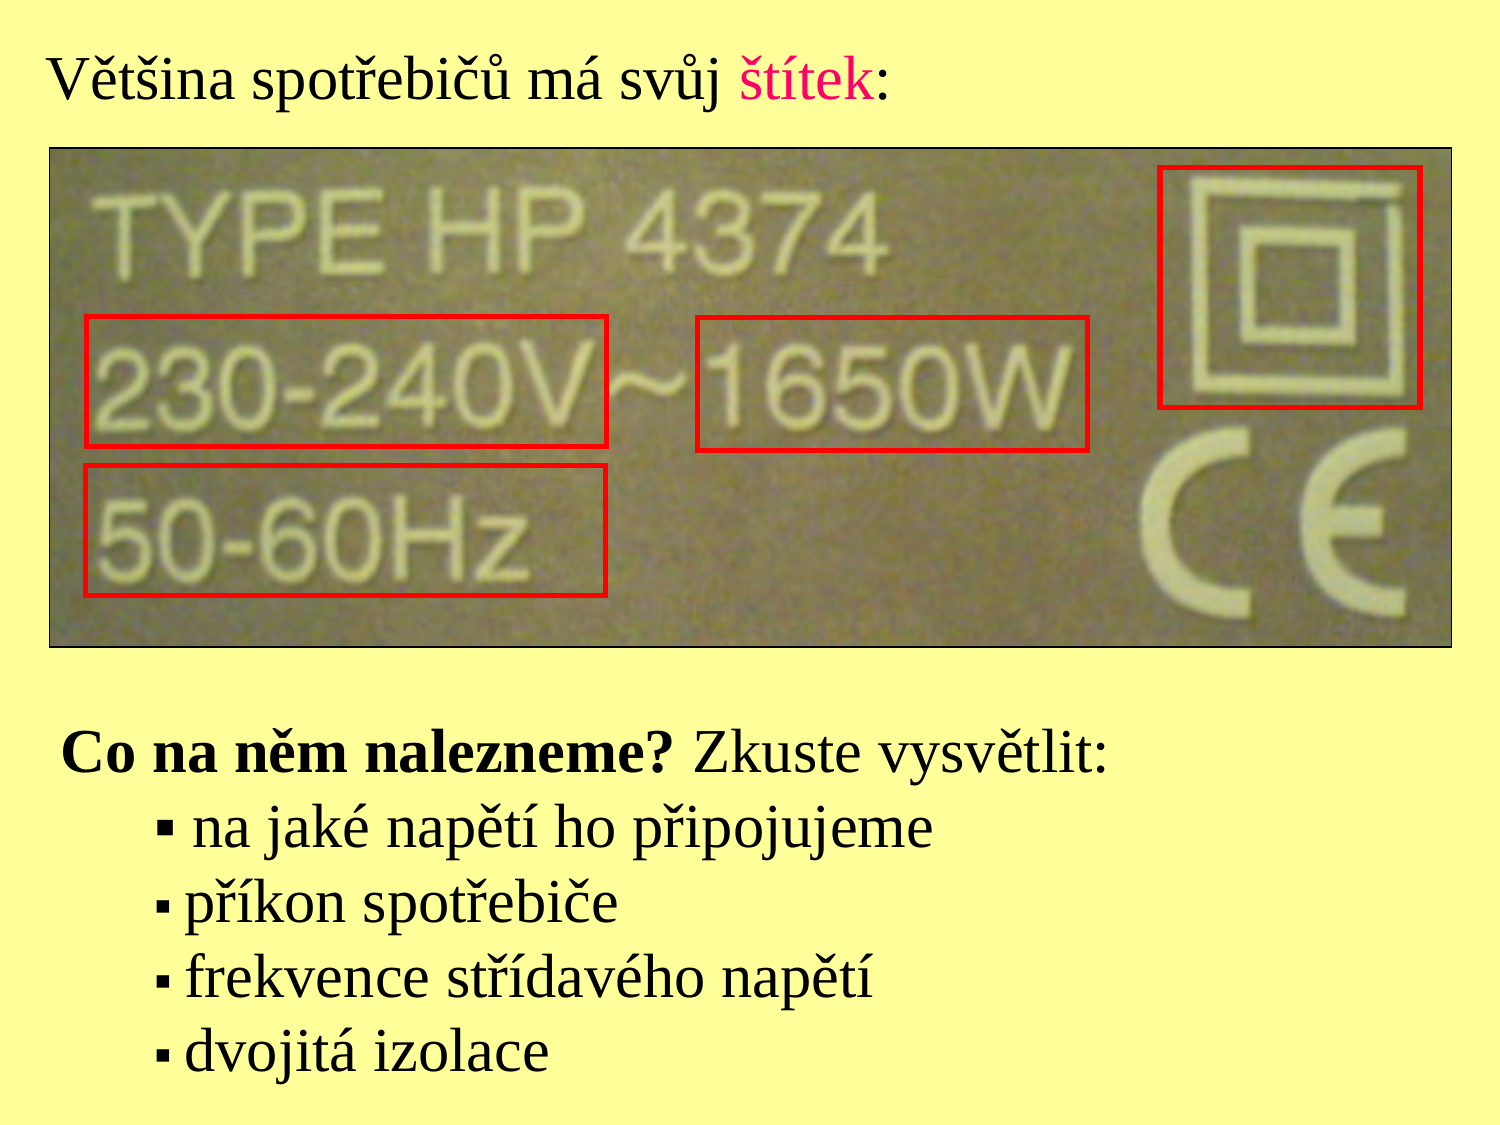

Většina spotřebičů má svůj štítek:
Co na něm nalezneme? Zkuste vysvětlit:
▪ na jaké napětí ho připojujeme
▪ příkon spotřebiče
▪ frekvence střídavého napětí
▪ dvojitá izolace